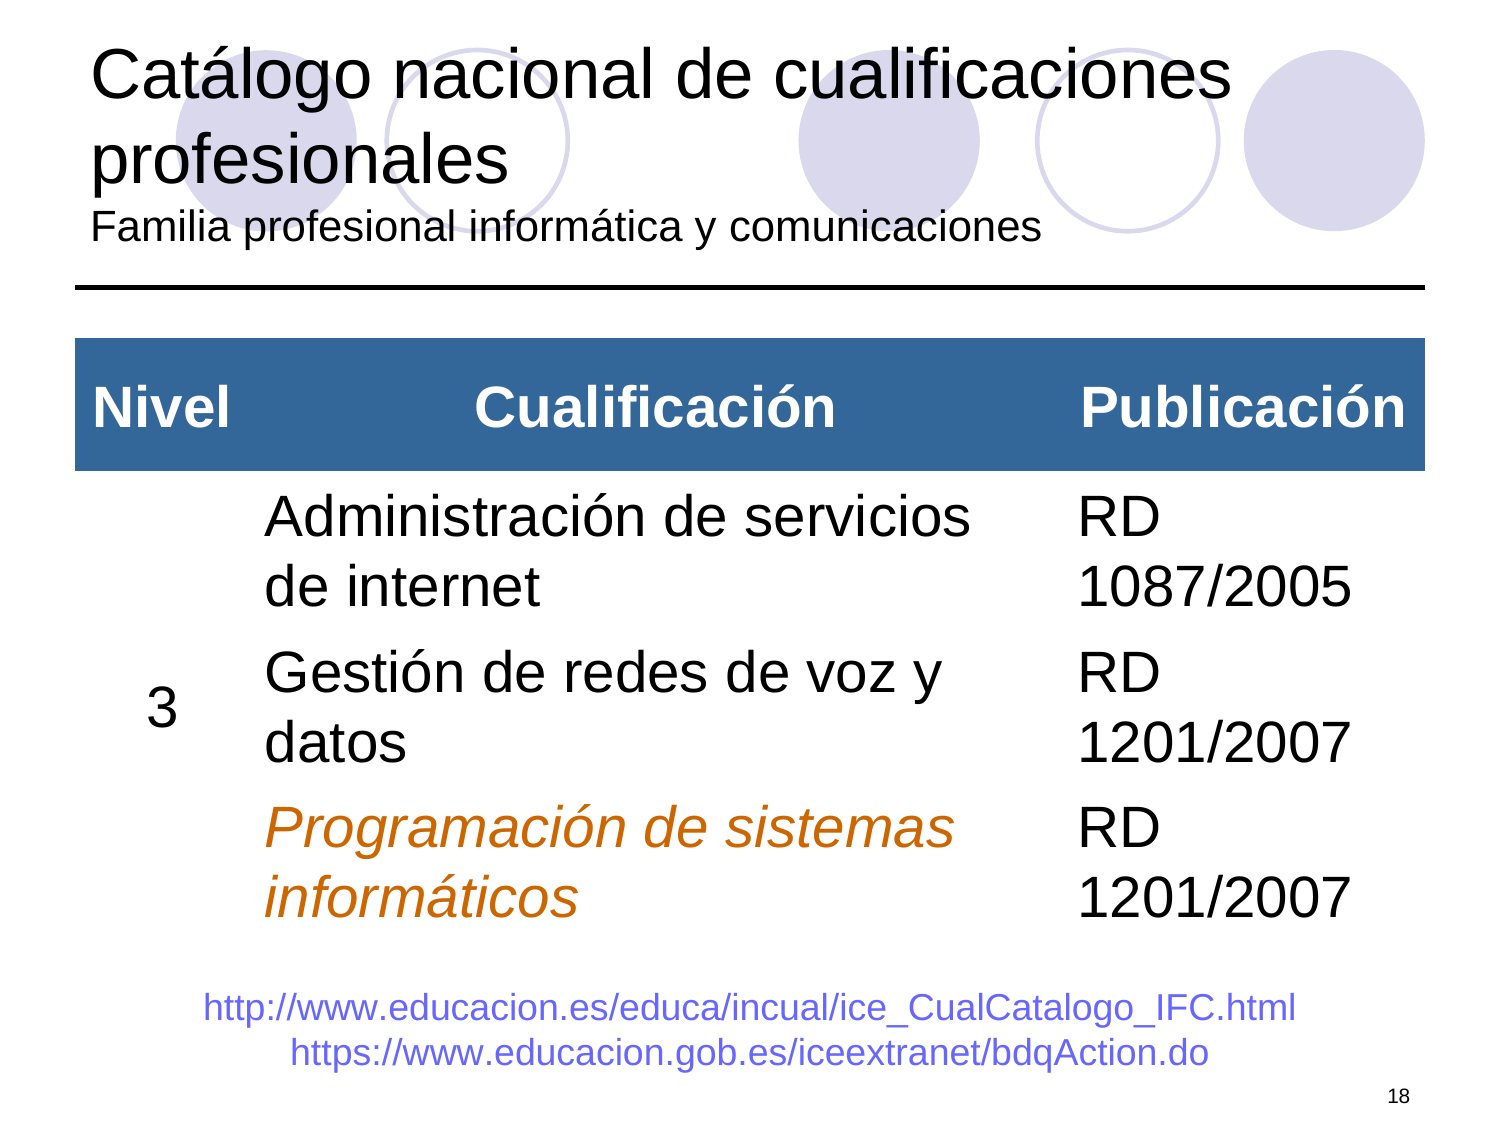

# Catálogo nacional de cualificaciones profesionales Familia profesional informática y comunicaciones
| Nivel | Cualificación | Publicación |
| --- | --- | --- |
| 3 | Administración de servicios de internet | RD 1087/2005 |
| | Gestión de redes de voz y datos | RD 1201/2007 |
| | Programación de sistemas informáticos | RD 1201/2007 |
http://www.educacion.es/educa/incual/ice_CualCatalogo_IFC.html
https://www.educacion.gob.es/iceextranet/bdqAction.do